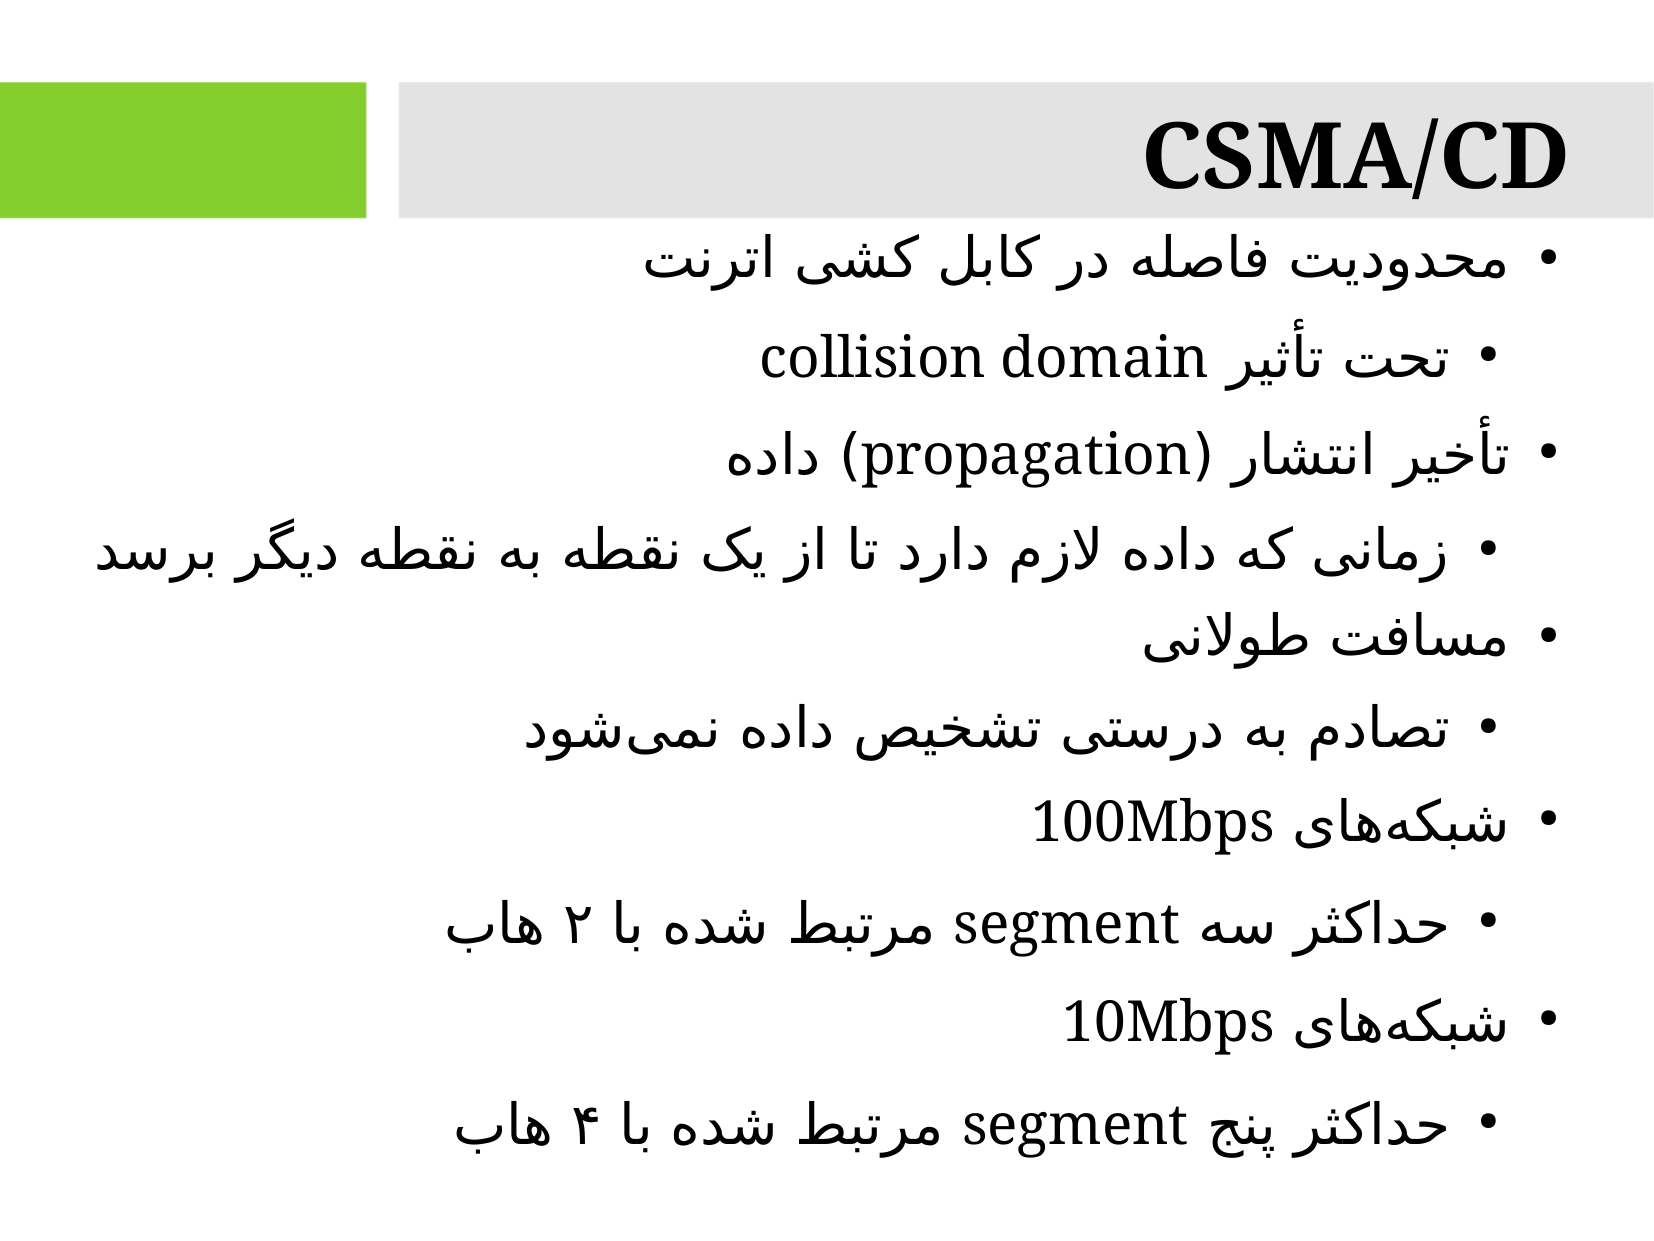

# CSMA/CD
محدودیت فاصله در کابل کشی اترنت
تحت تأثیر collision domain
تأخیر انتشار (propagation) داده
زمانی که داده لازم دارد تا از یک نقطه به نقطه دیگر برسد
مسافت طولانی
تصادم به درستی تشخیص داده نمی‌شود
شبکه‌های 100Mbps
حداکثر سه segment مرتبط شده با ۲ هاب
شبکه‌های 10Mbps
حداکثر پنج segment مرتبط شده با ۴ هاب